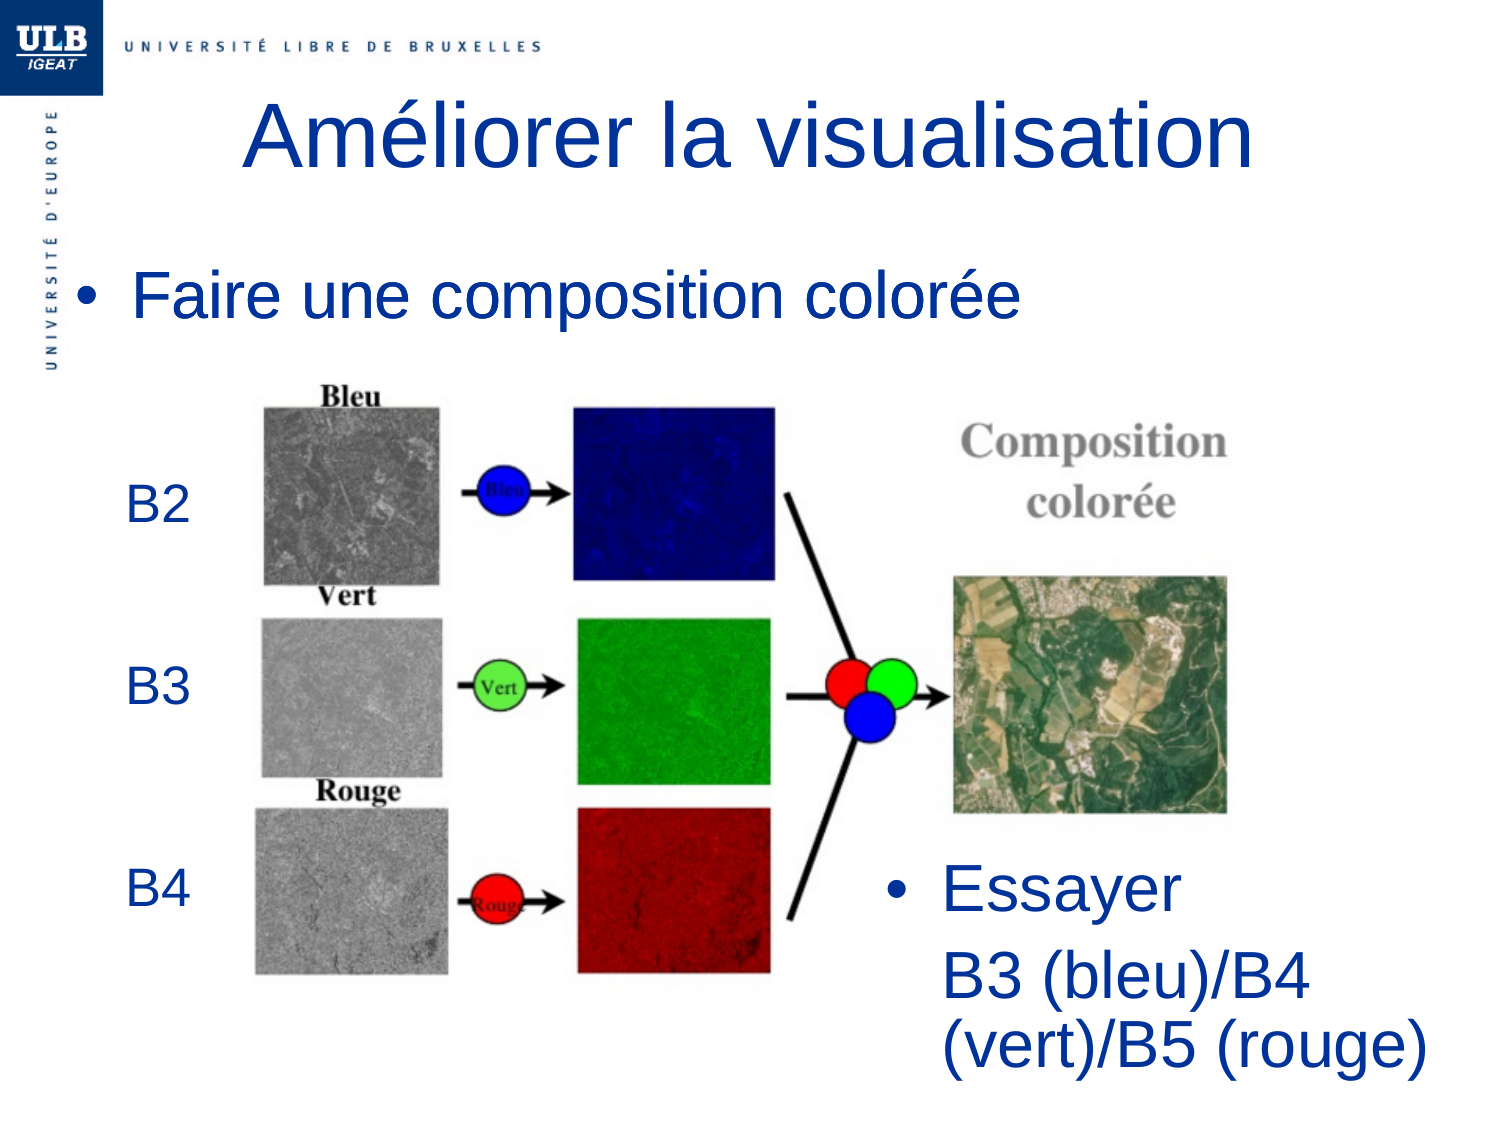

# Améliorer la visualisation
Faire une composition colorée
Faire une composition colorée
B2
B3
B4
Essayer
B3 (bleu)/B4 (vert)/B5 (rouge)